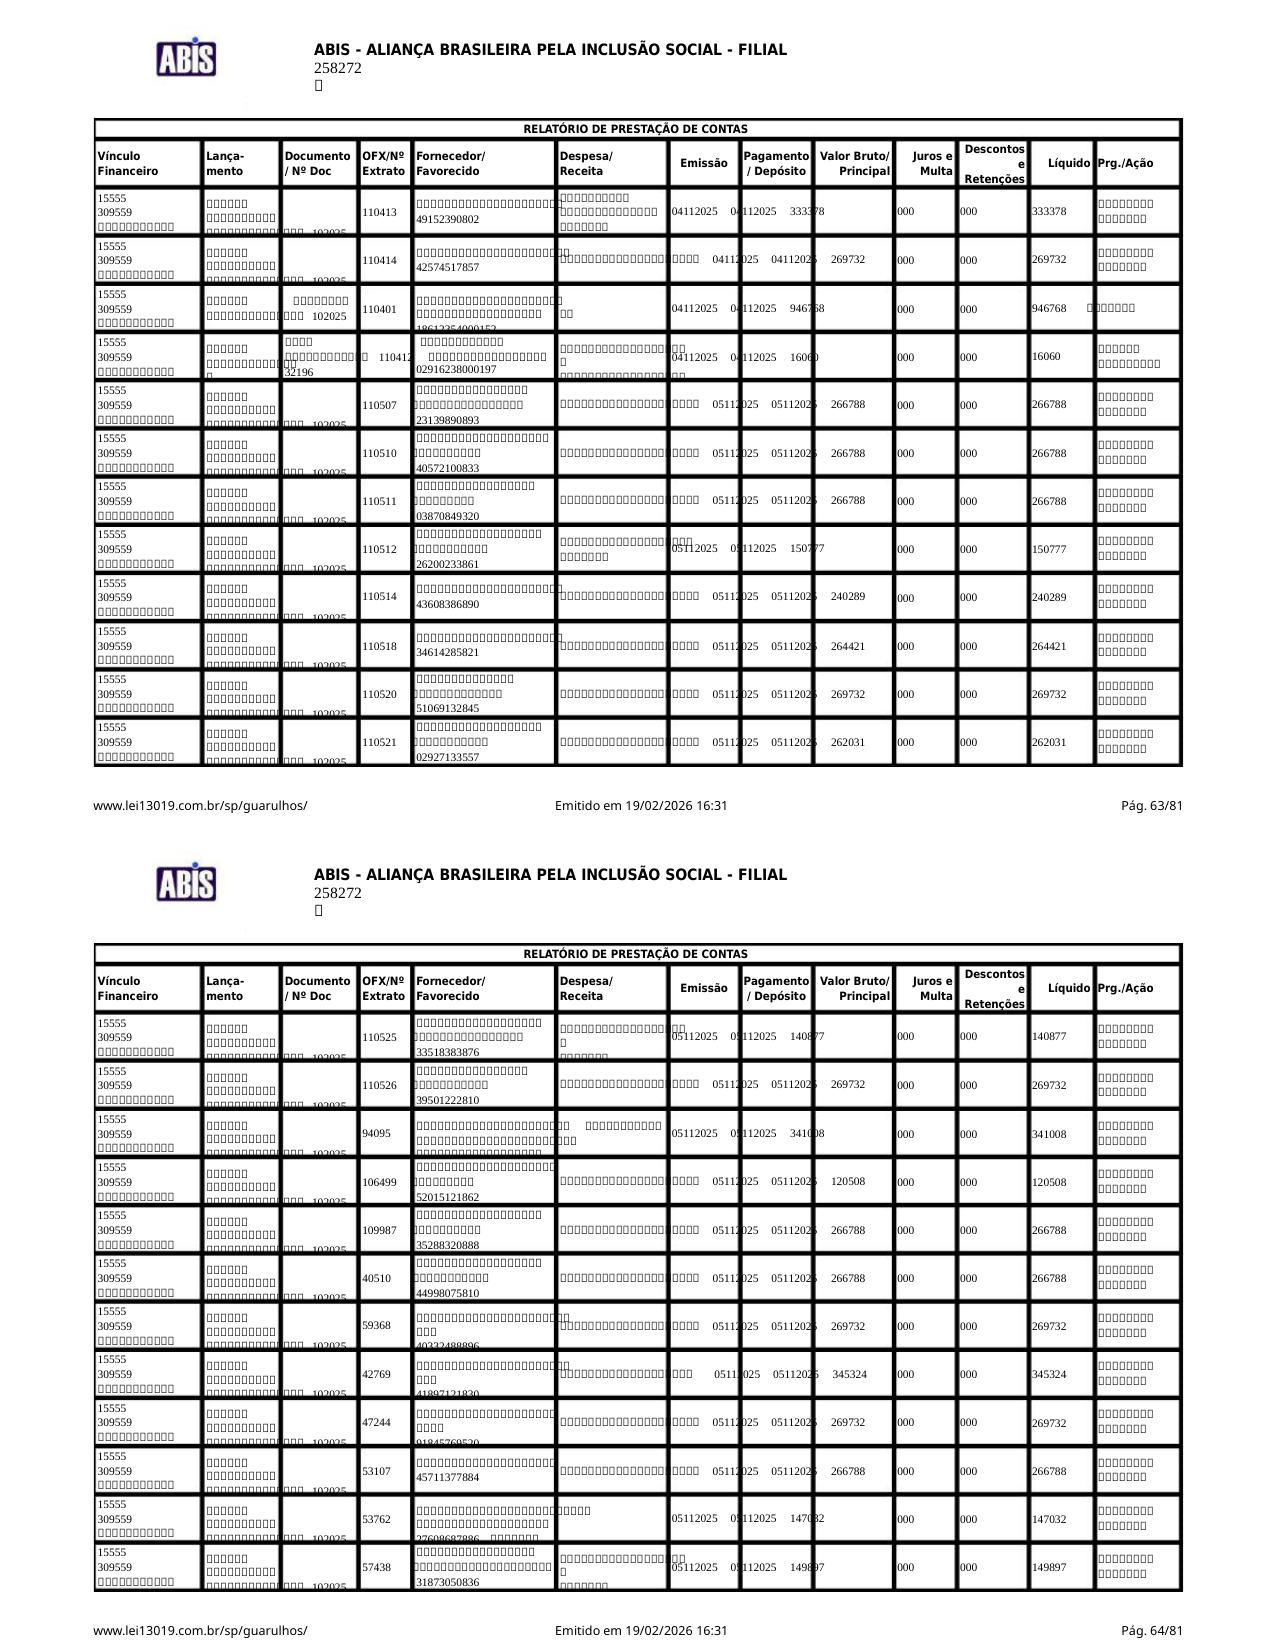

ABIS - ALIANÇA BRASILEIRA PELA INCLUSÃO SOCIAL - FILIAL


RELATÓRIO DE PRESTAÇÃO DE CONTAS
Descontos
e
Retenções
Vínculo
Financeiro
Lança-
mento
Documento
/ Nº Doc
OFX/Nº
Extrato
Fornecedor/
Favorecido
Despesa/
Receita
Pagamento
/ Depósito
Valor Bruto/
Principal
Juros e
Multa
Emissão
Líquido Prg./Ação






 
 







  

















 
 




   















 
 
 

  
  
 




 
  













 

 
 


   
   












 

 
 






 

 
 


   






 

 
 


  



 
 






   
   
   
   



 
 








 

 
 






 

 
 


www.lei13019.com.br/sp/guarulhos/
Emitido em 19/02/2026 16:31
Pág. 63/81
ABIS - ALIANÇA BRASILEIRA PELA INCLUSÃO SOCIAL - FILIAL


RELATÓRIO DE PRESTAÇÃO DE CONTAS
Descontos
e
Retenções
Vínculo
Financeiro
Lança-
mento
Documento
/ Nº Doc
OFX/Nº
Extrato
Fornecedor/
Favorecido
Despesa/
Receita
Pagamento
/ Depósito
Valor Bruto/
Principal
Juros e
Multa
Emissão
Líquido Prg./Ação




 

 
 




  





























 

 
 


   














 
 
 
 



  




 

 
 


   
   
   
   
   
   
   




 

 
 






 

 
 





 
 












 
 







 
 







 
 







 
 
 
 


  
  




 

 
 




www.lei13019.com.br/sp/guarulhos/
Emitido em 19/02/2026 16:31
Pág. 64/81